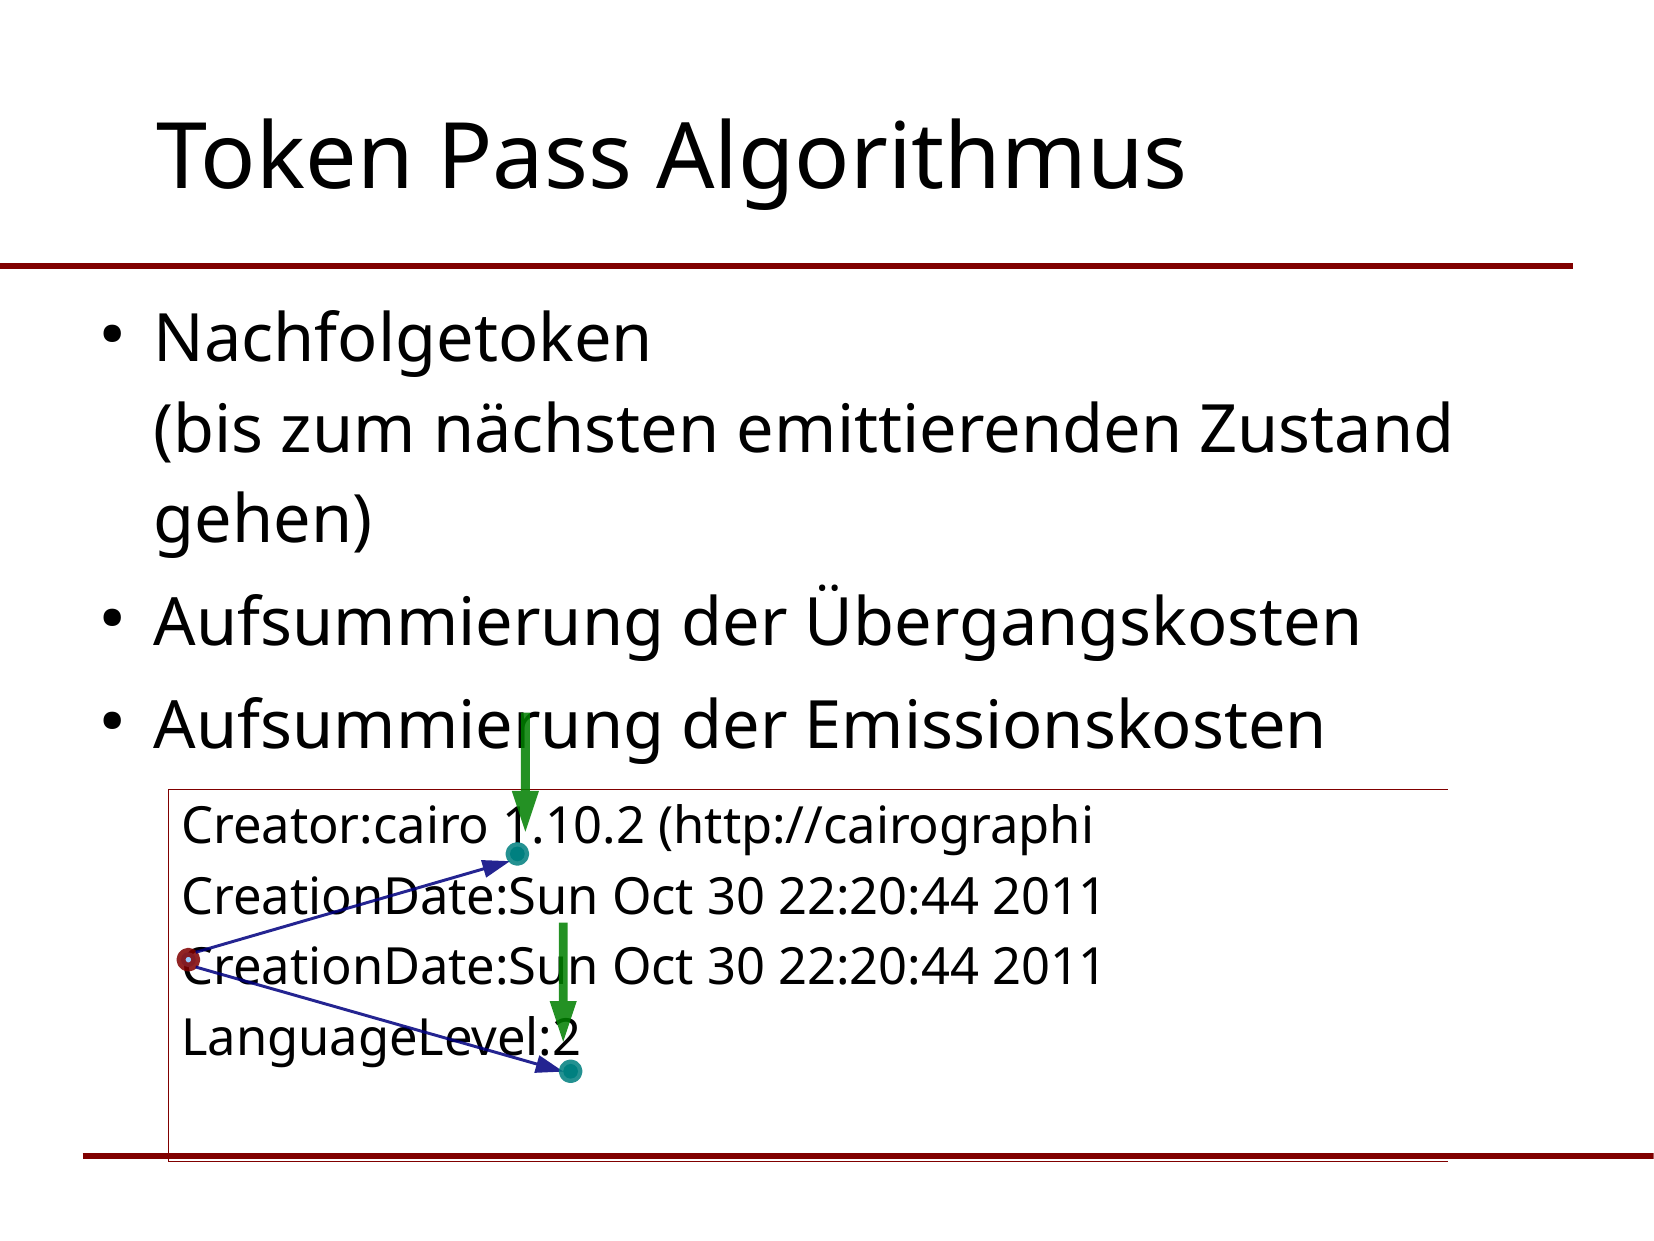

# Token Pass Algorithmus
Nachfolgetoken
(bis zum nächsten emittierenden Zustand gehen)
Aufsummierung der Übergangskosten
Aufsummierung der Emissionskosten